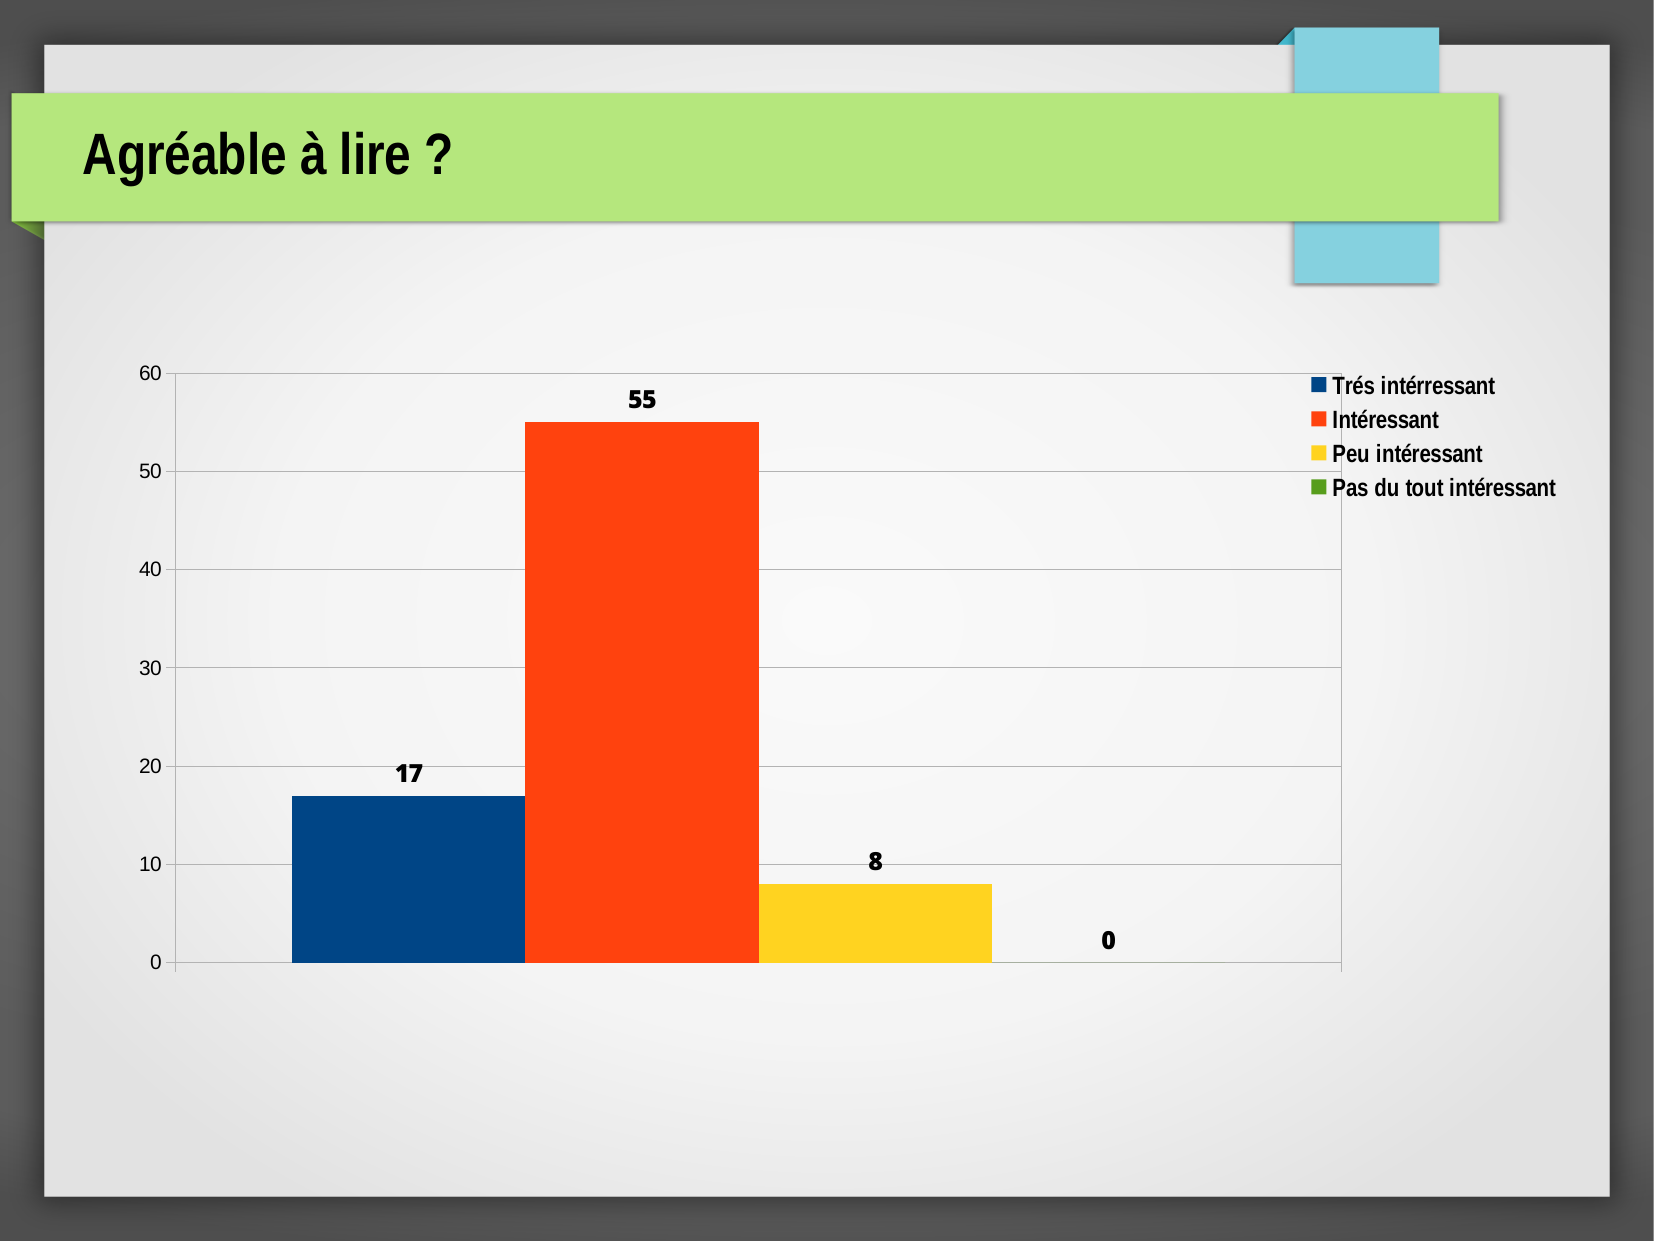

# Agréable à lire ?
### Chart
| Category | Trés intérressant | Intéressant | Peu intéressant | Pas du tout intéressant |
|---|---|---|---|---|
| None | 17.0 | 55.0 | 8.0 | 0.0 |